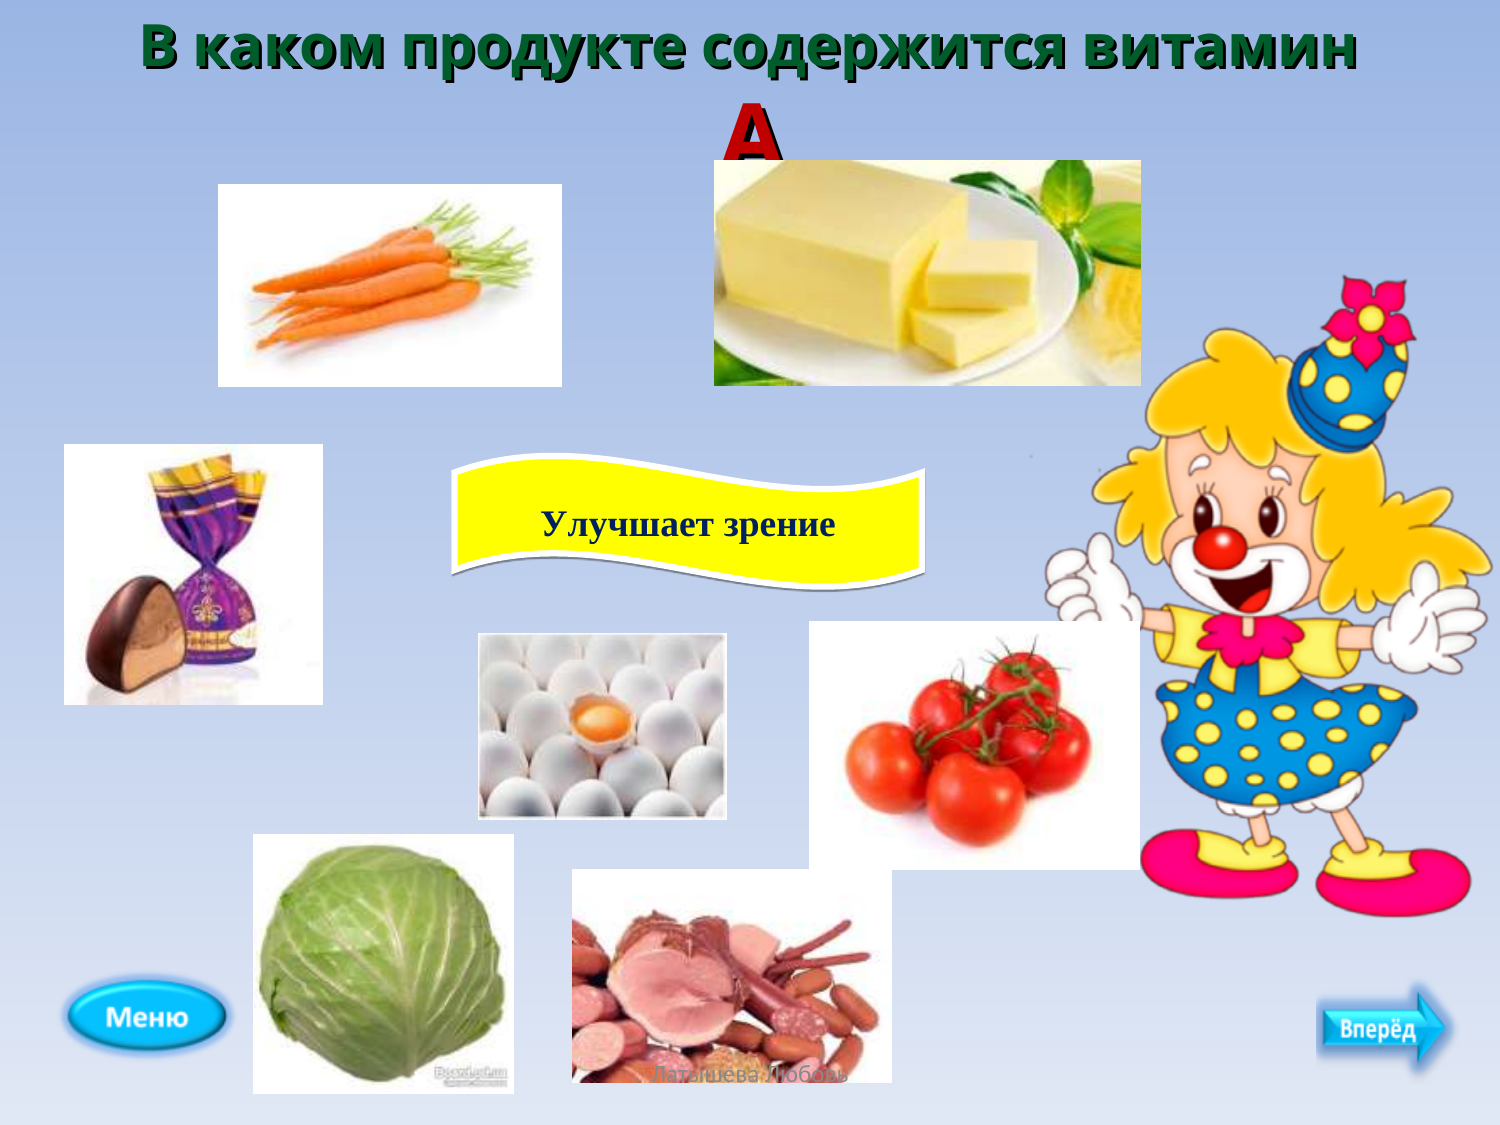

В каком продукте содержится витамин А
Улучшает зрение
Латышева Любовь